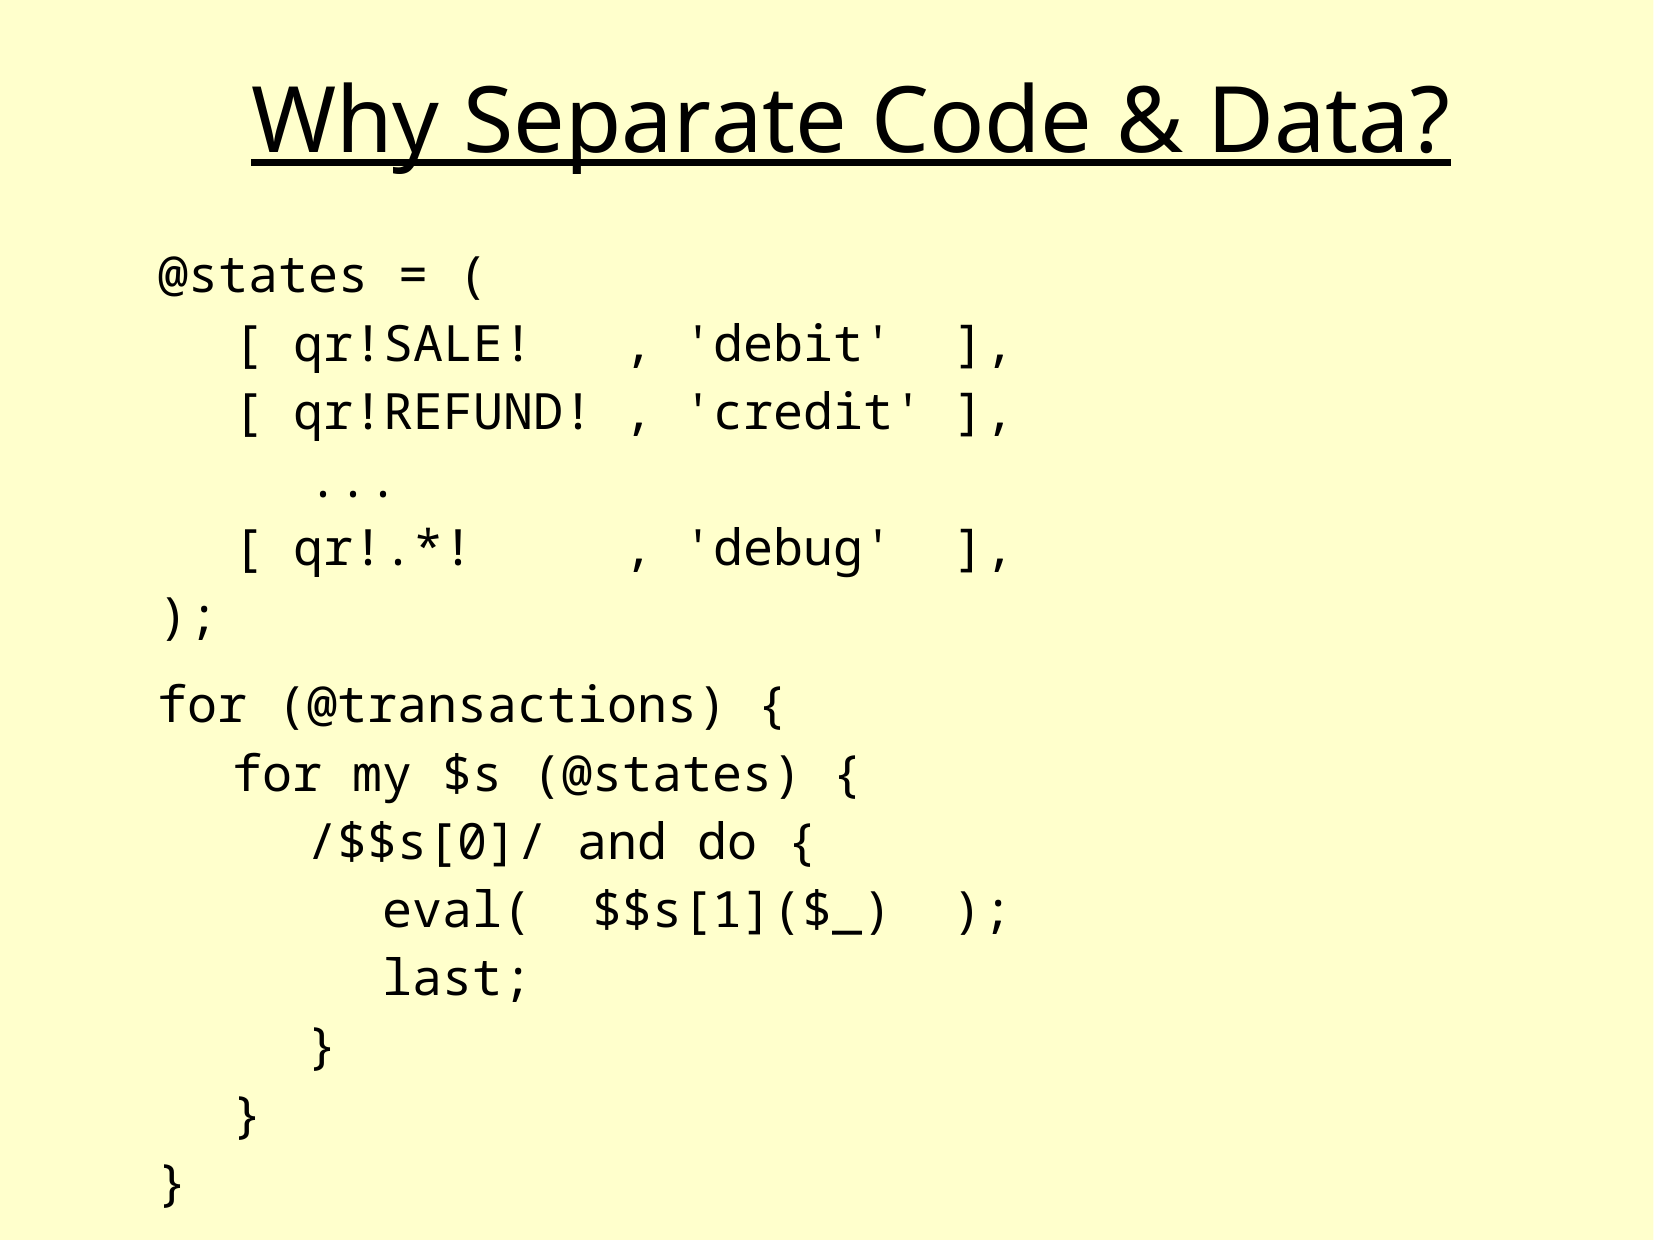

Why Separate Code & Data?
@states = (
	[ qr!SALE! , 'debit' ],
	[ qr!REFUND! , 'credit' ],
		...
	[ qr!.*! , 'debug' ],
);
for (@transactions) {
	for my $s (@states) {
		/$$s[0]/ and do {
			eval( $$s[1]($_) );
			last;
		}
	}
}